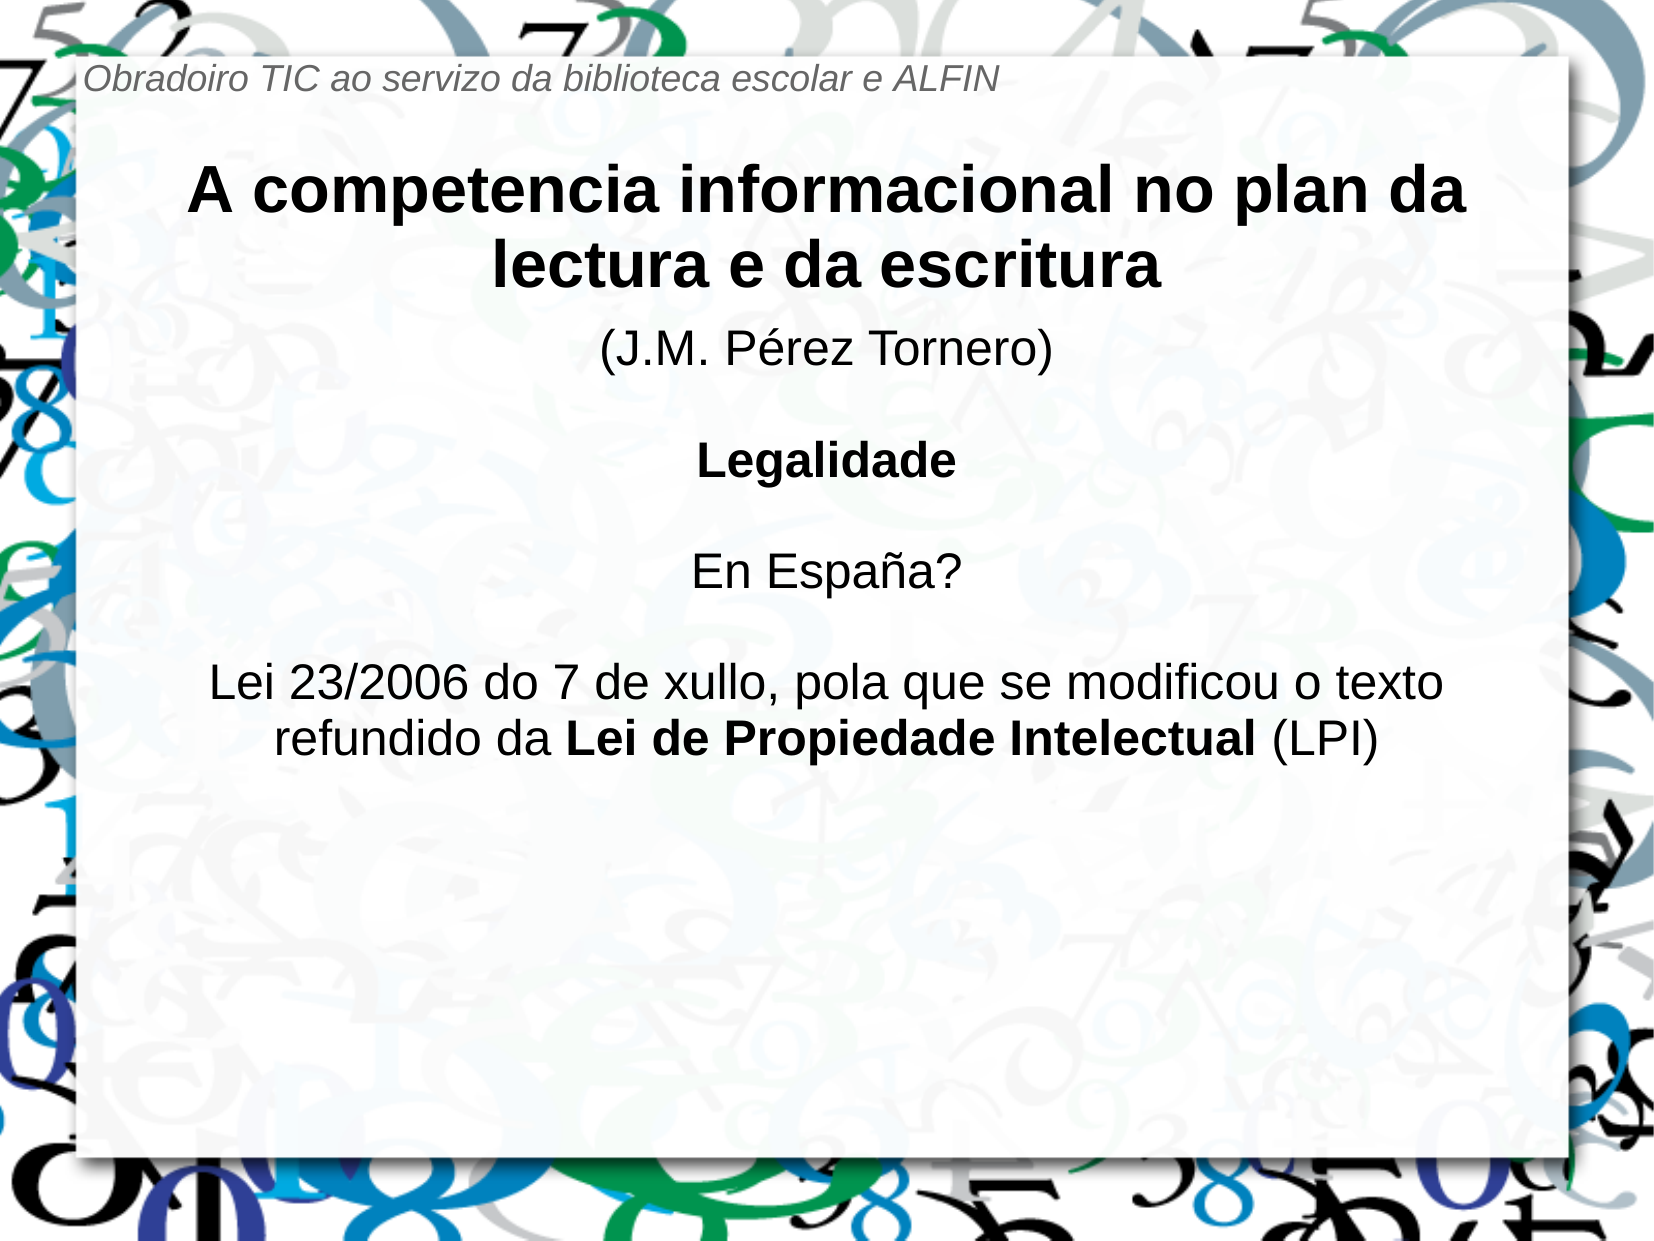

Obradoiro TIC ao servizo da biblioteca escolar e ALFIN
A competencia informacional no plan da lectura e da escritura
(J.M. Pérez Tornero)
Legalidade
En España?
Lei 23/2006 do 7 de xullo, pola que se modificou o texto refundido da Lei de Propiedade Intelectual (LPI)